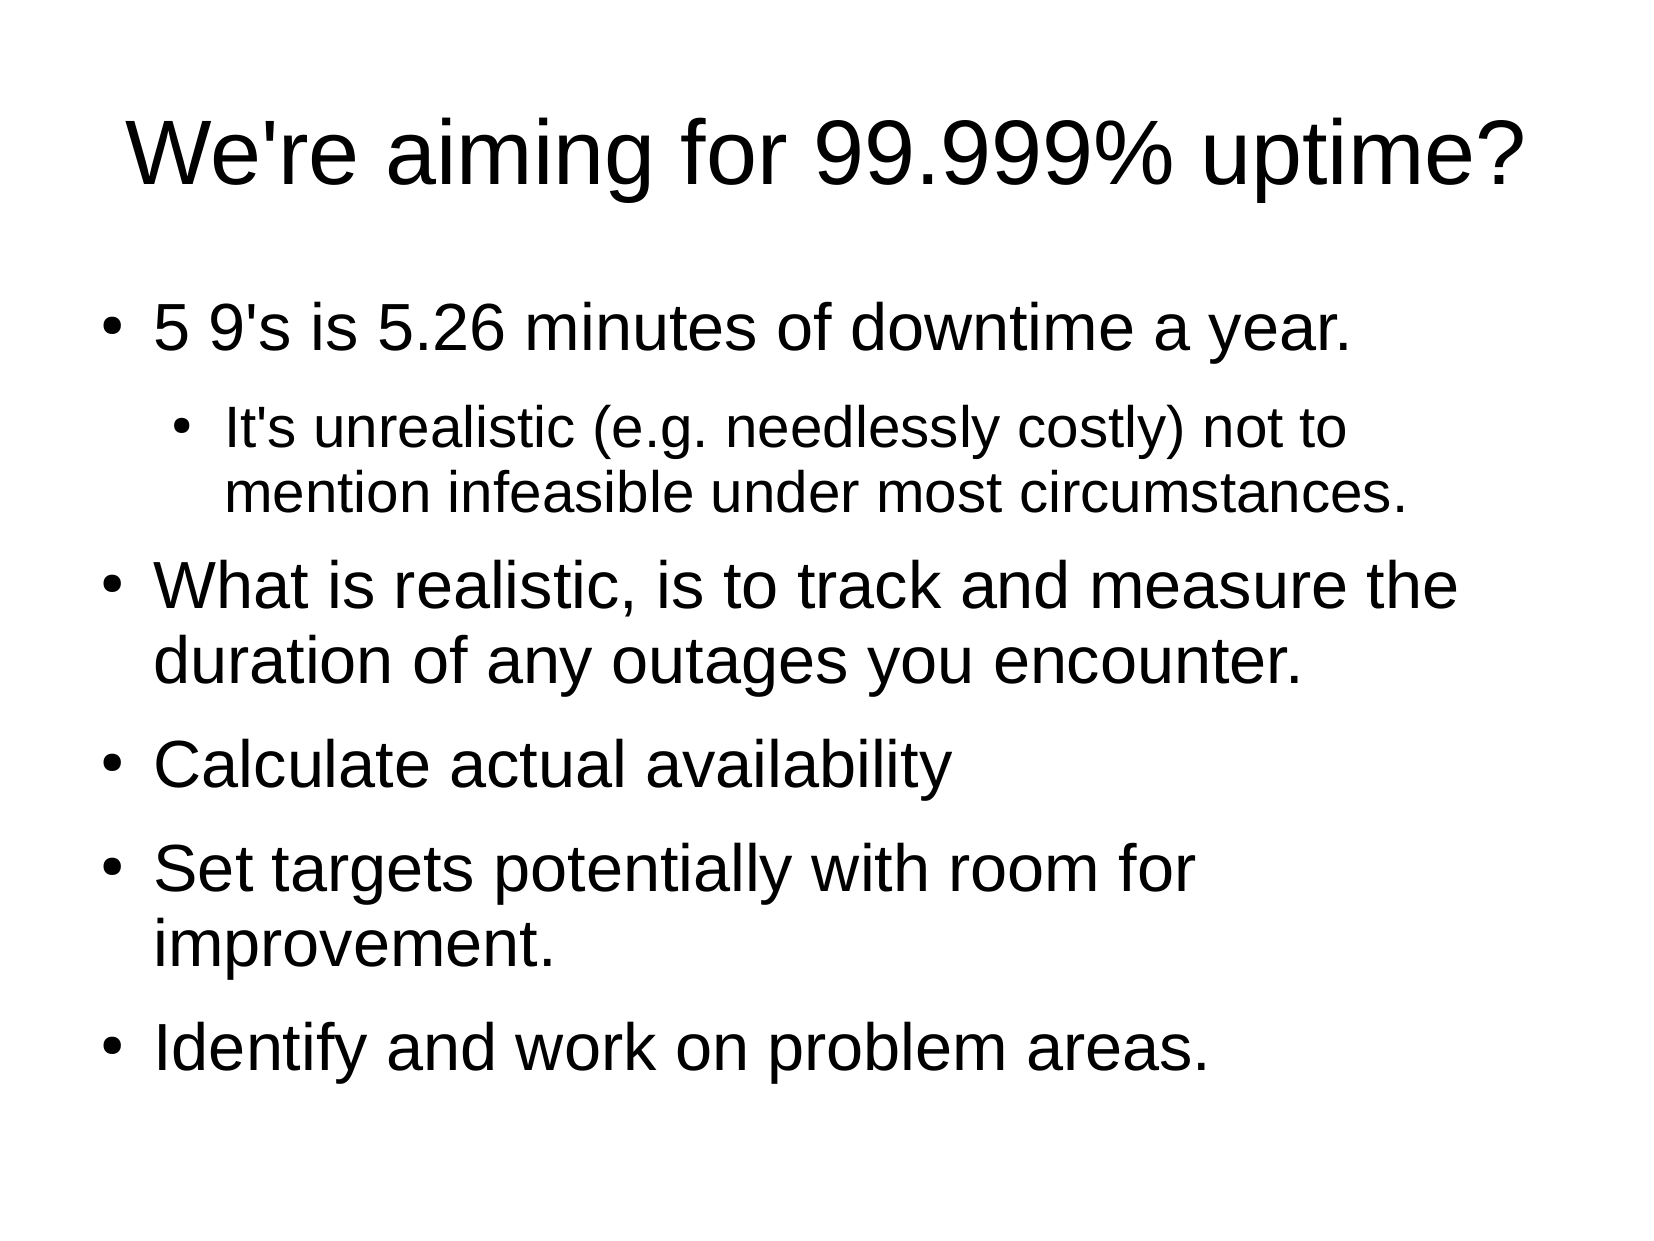

# We're aiming for 99.999% uptime?
5 9's is 5.26 minutes of downtime a year.
It's unrealistic (e.g. needlessly costly) not to mention infeasible under most circumstances.
What is realistic, is to track and measure the duration of any outages you encounter.
Calculate actual availability
Set targets potentially with room for improvement.
Identify and work on problem areas.